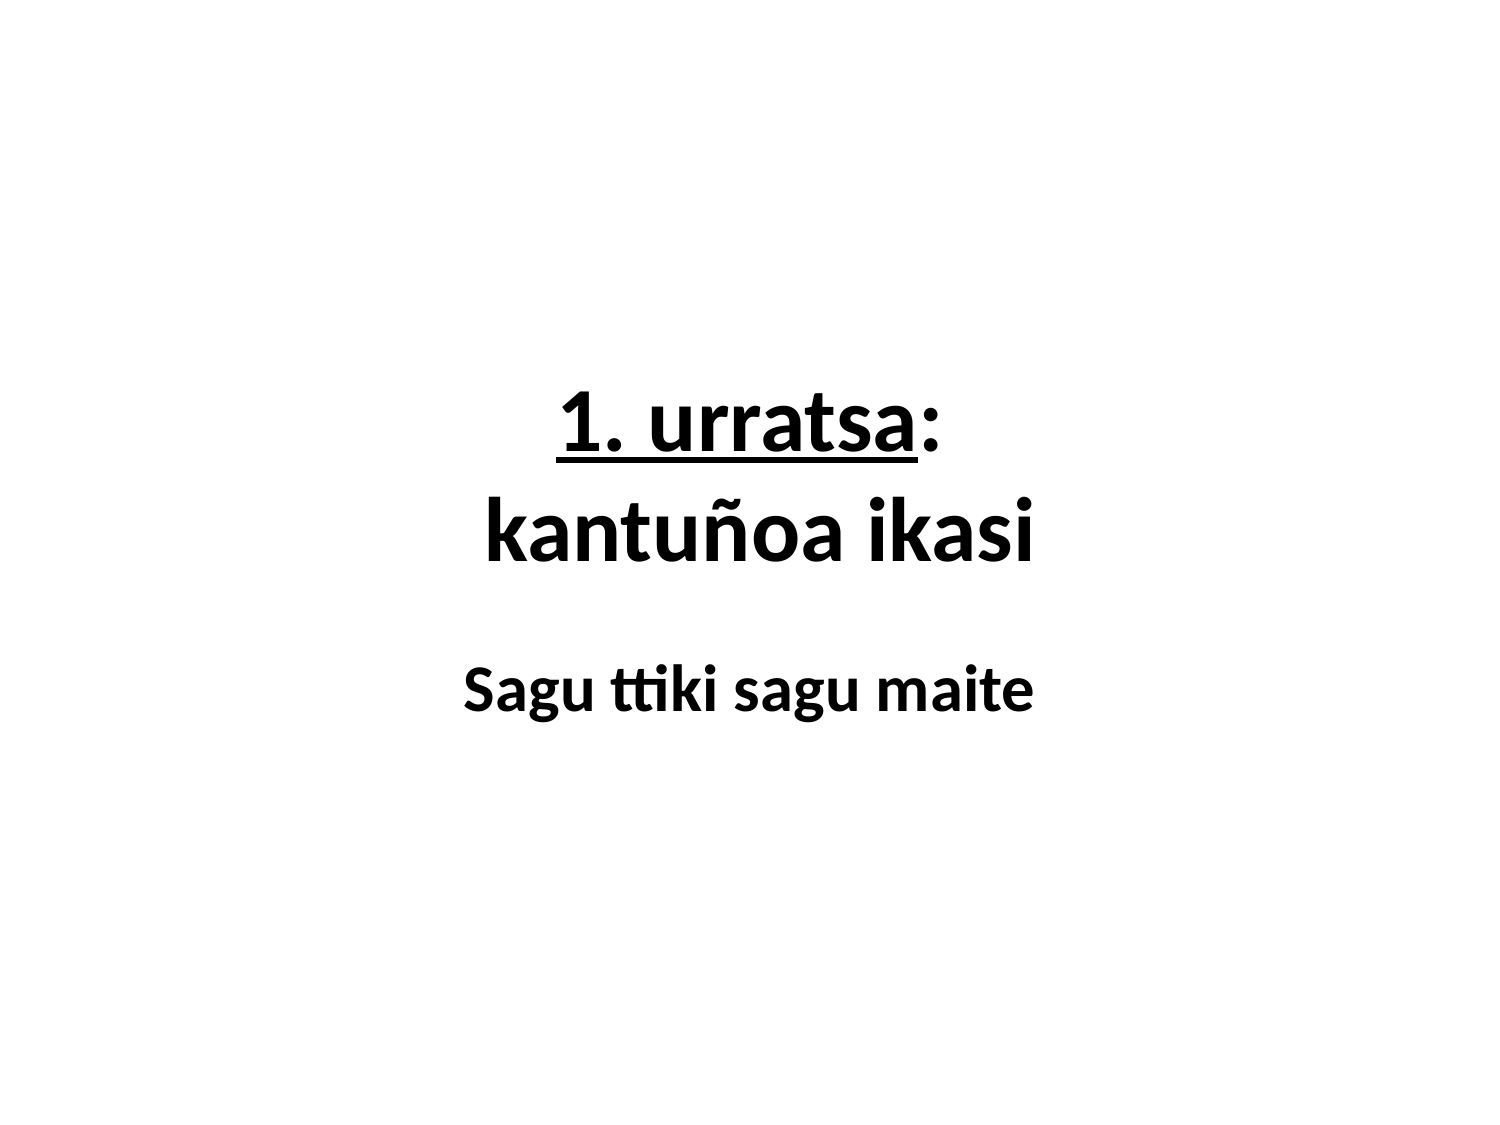

# 1. urratsa: kantuñoa ikasi
Sagu ttiki sagu maite